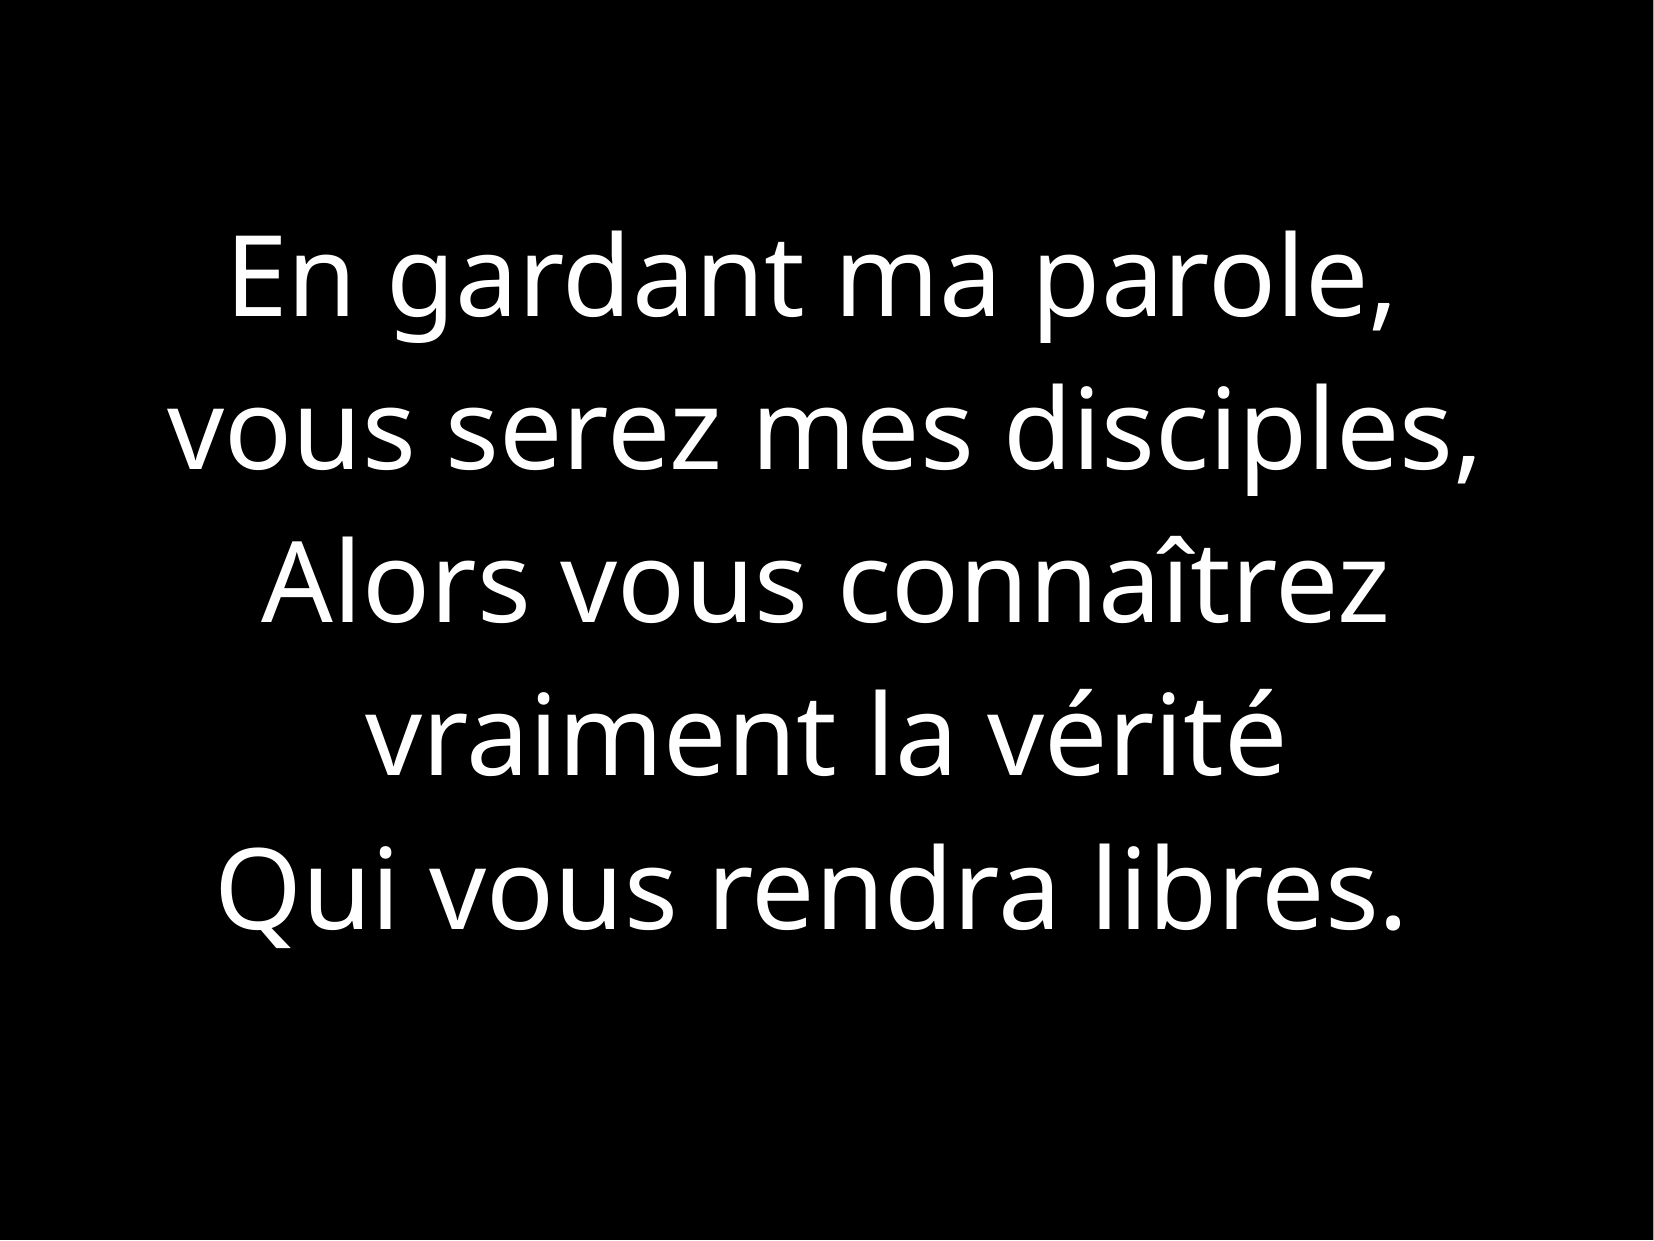

# En gardant ma parole,
vous serez mes disciples,
Alors vous connaîtrez vraiment la vérité
Qui vous rendra libres.